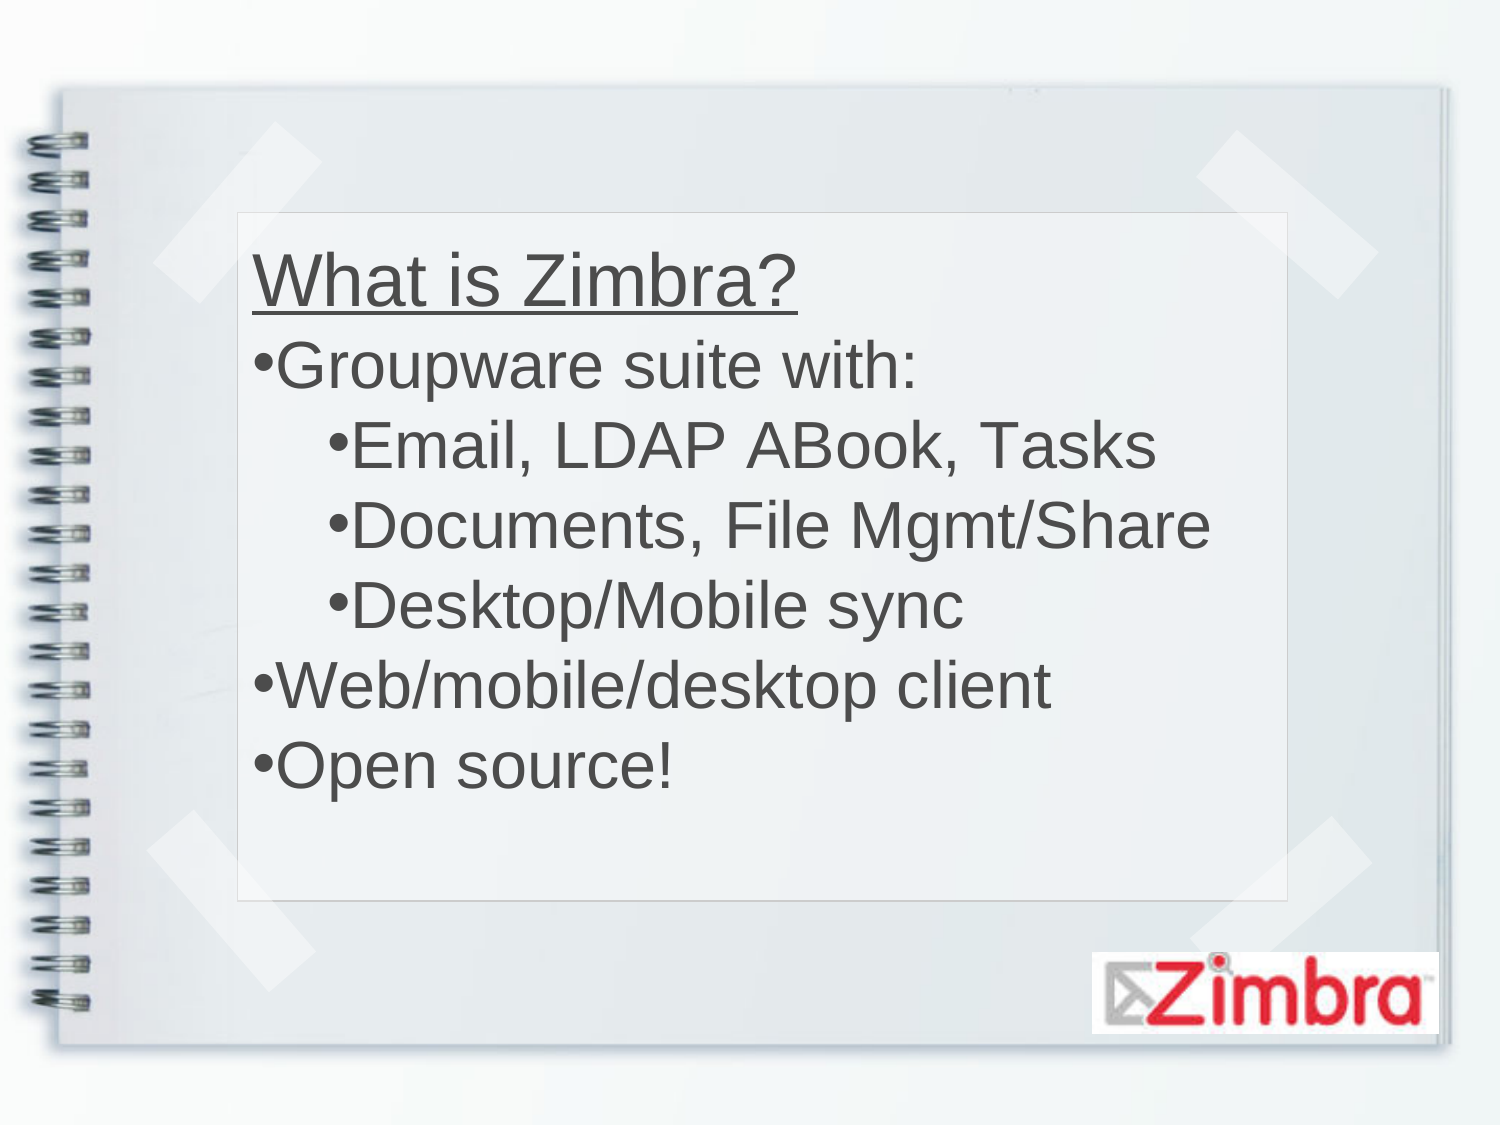

What is Zimbra?
Groupware suite with:
Email, LDAP ABook, Tasks
Documents, File Mgmt/Share
Desktop/Mobile sync
Web/mobile/desktop client
Open source!